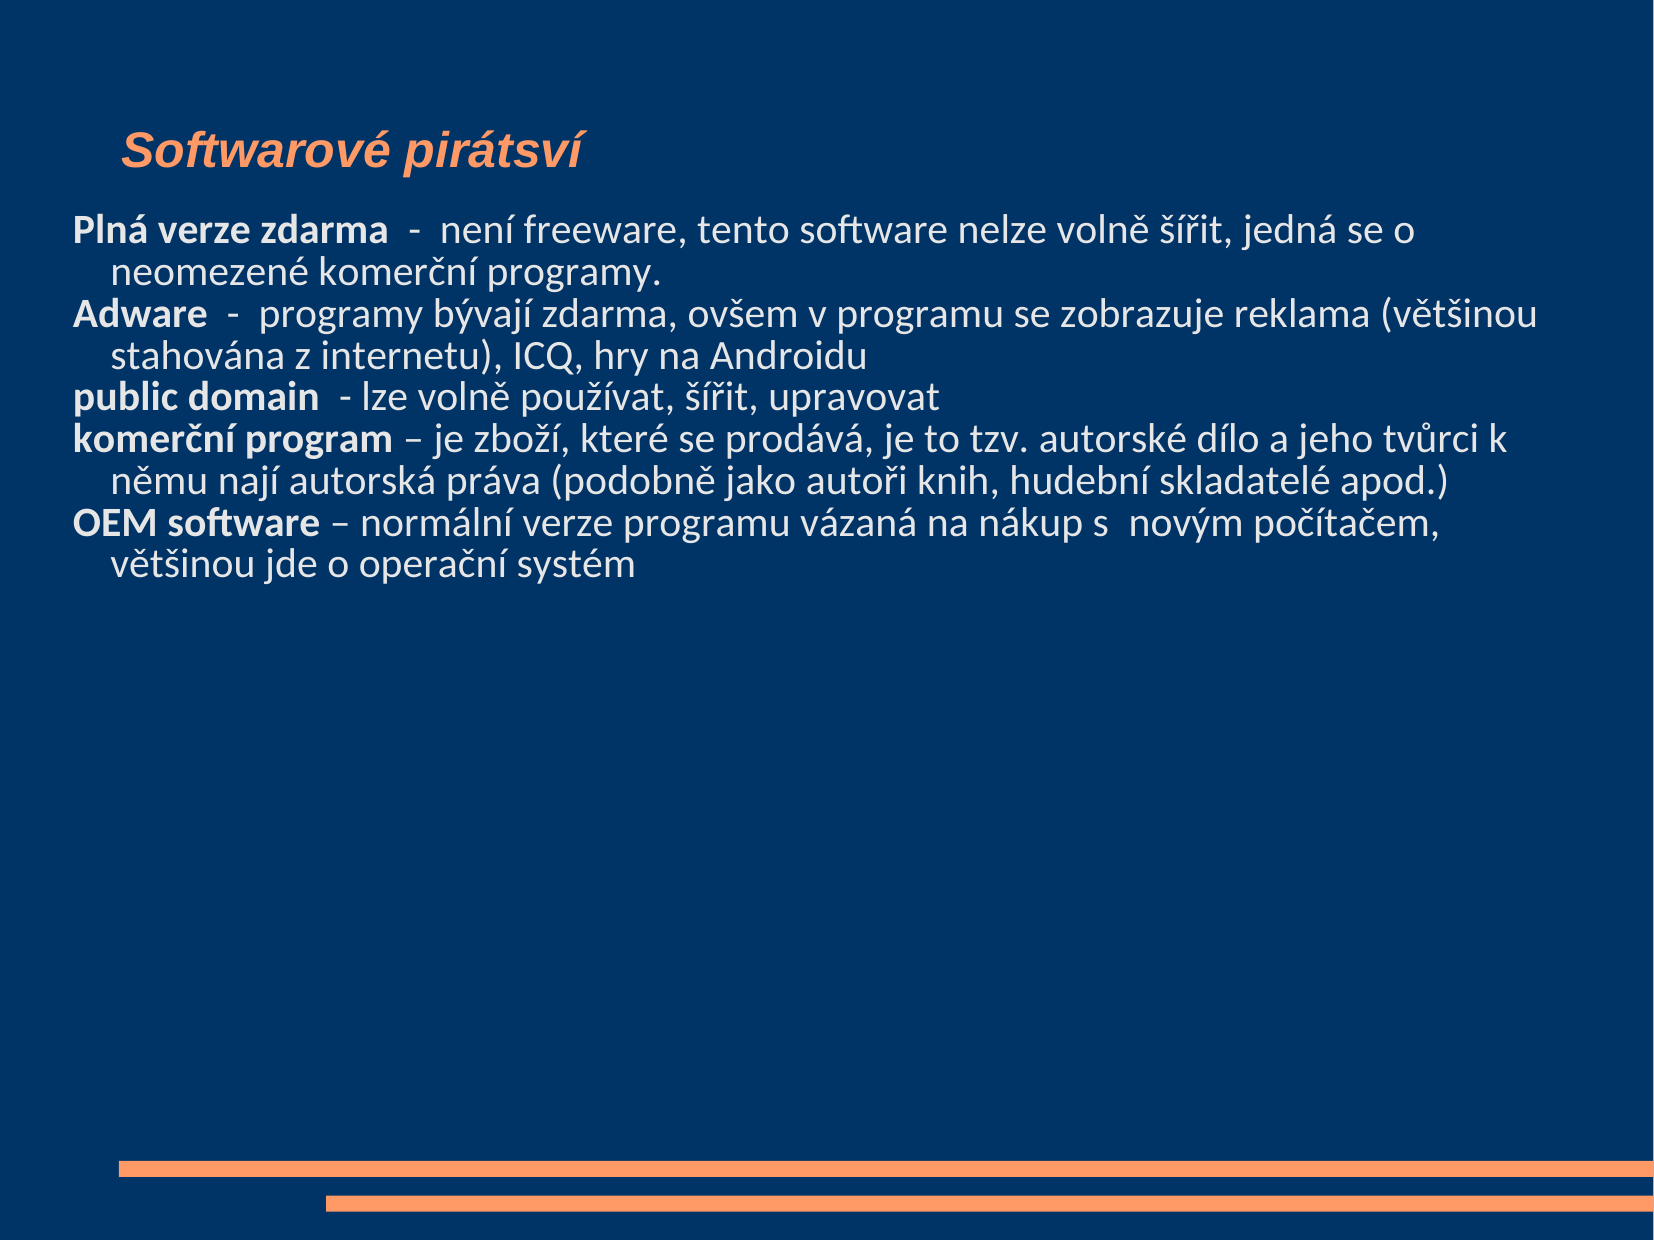

# Softwarové pirátsví
Plná verze zdarma  -  není freeware, tento software nelze volně šířit, jedná se o neomezené komerční programy.
Adware  -  programy bývají zdarma, ovšem v programu se zobrazuje reklama (většinou stahována z internetu), ICQ, hry na Androidu
public domain - lze volně používat, šířit, upravovat
komerční program – je zboží, které se prodává, je to tzv. autorské dílo a jeho tvůrci k  němu nají autorská práva (podobně jako autoři knih, hudební skladatelé apod.)
OEM software – normální verze programu vázaná na nákup s  novým počítačem, většinou jde o operační systém